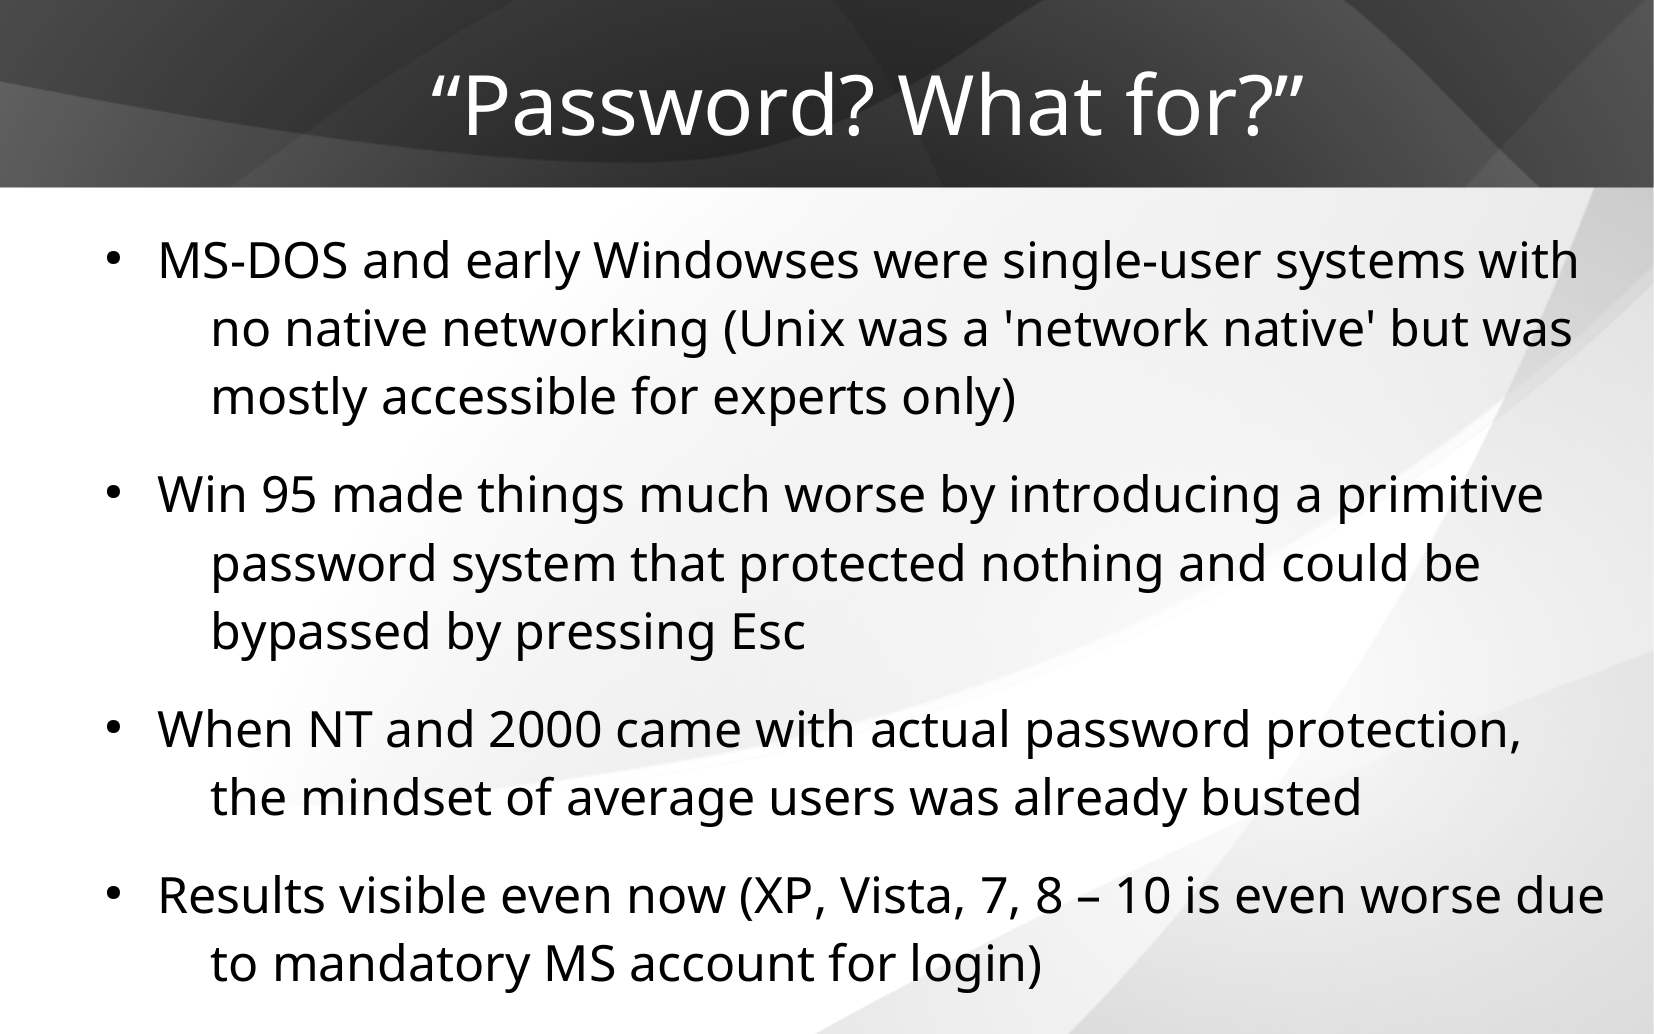

# “Password? What for?”
MS-DOS and early Windowses were single-user systems with no native networking (Unix was a 'network native' but was mostly accessible for experts only)
Win 95 made things much worse by introducing a primitive password system that protected nothing and could be bypassed by pressing Esc
When NT and 2000 came with actual password protection, the mindset of average users was already busted
Results visible even now (XP, Vista, 7, 8 – 10 is even worse due to mandatory MS account for login)